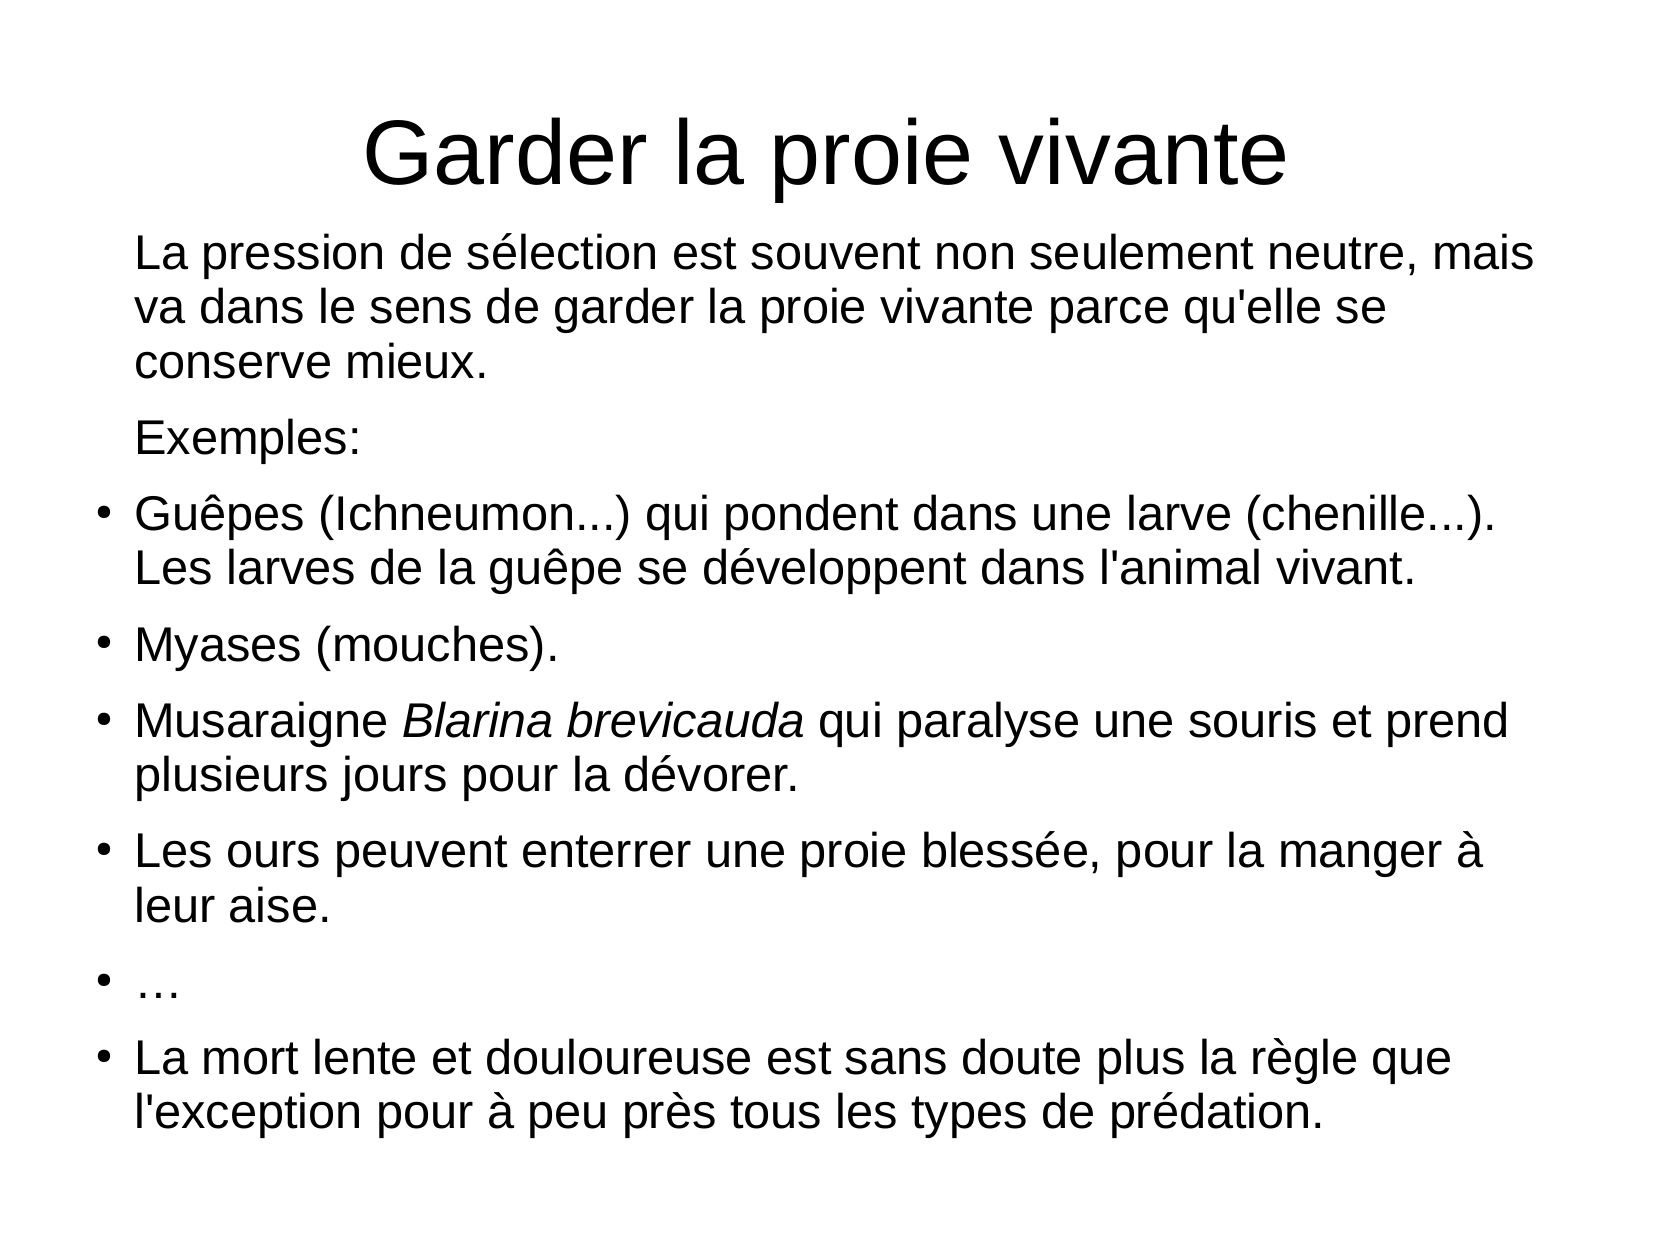

# Garder la proie vivante
La pression de sélection est souvent non seulement neutre, mais va dans le sens de garder la proie vivante parce qu'elle se conserve mieux.
Exemples:
Guêpes (Ichneumon...) qui pondent dans une larve (chenille...). Les larves de la guêpe se développent dans l'animal vivant.
Myases (mouches).
Musaraigne Blarina brevicauda qui paralyse une souris et prend plusieurs jours pour la dévorer.
Les ours peuvent enterrer une proie blessée, pour la manger à leur aise.
…
La mort lente et douloureuse est sans doute plus la règle que l'exception pour à peu près tous les types de prédation.